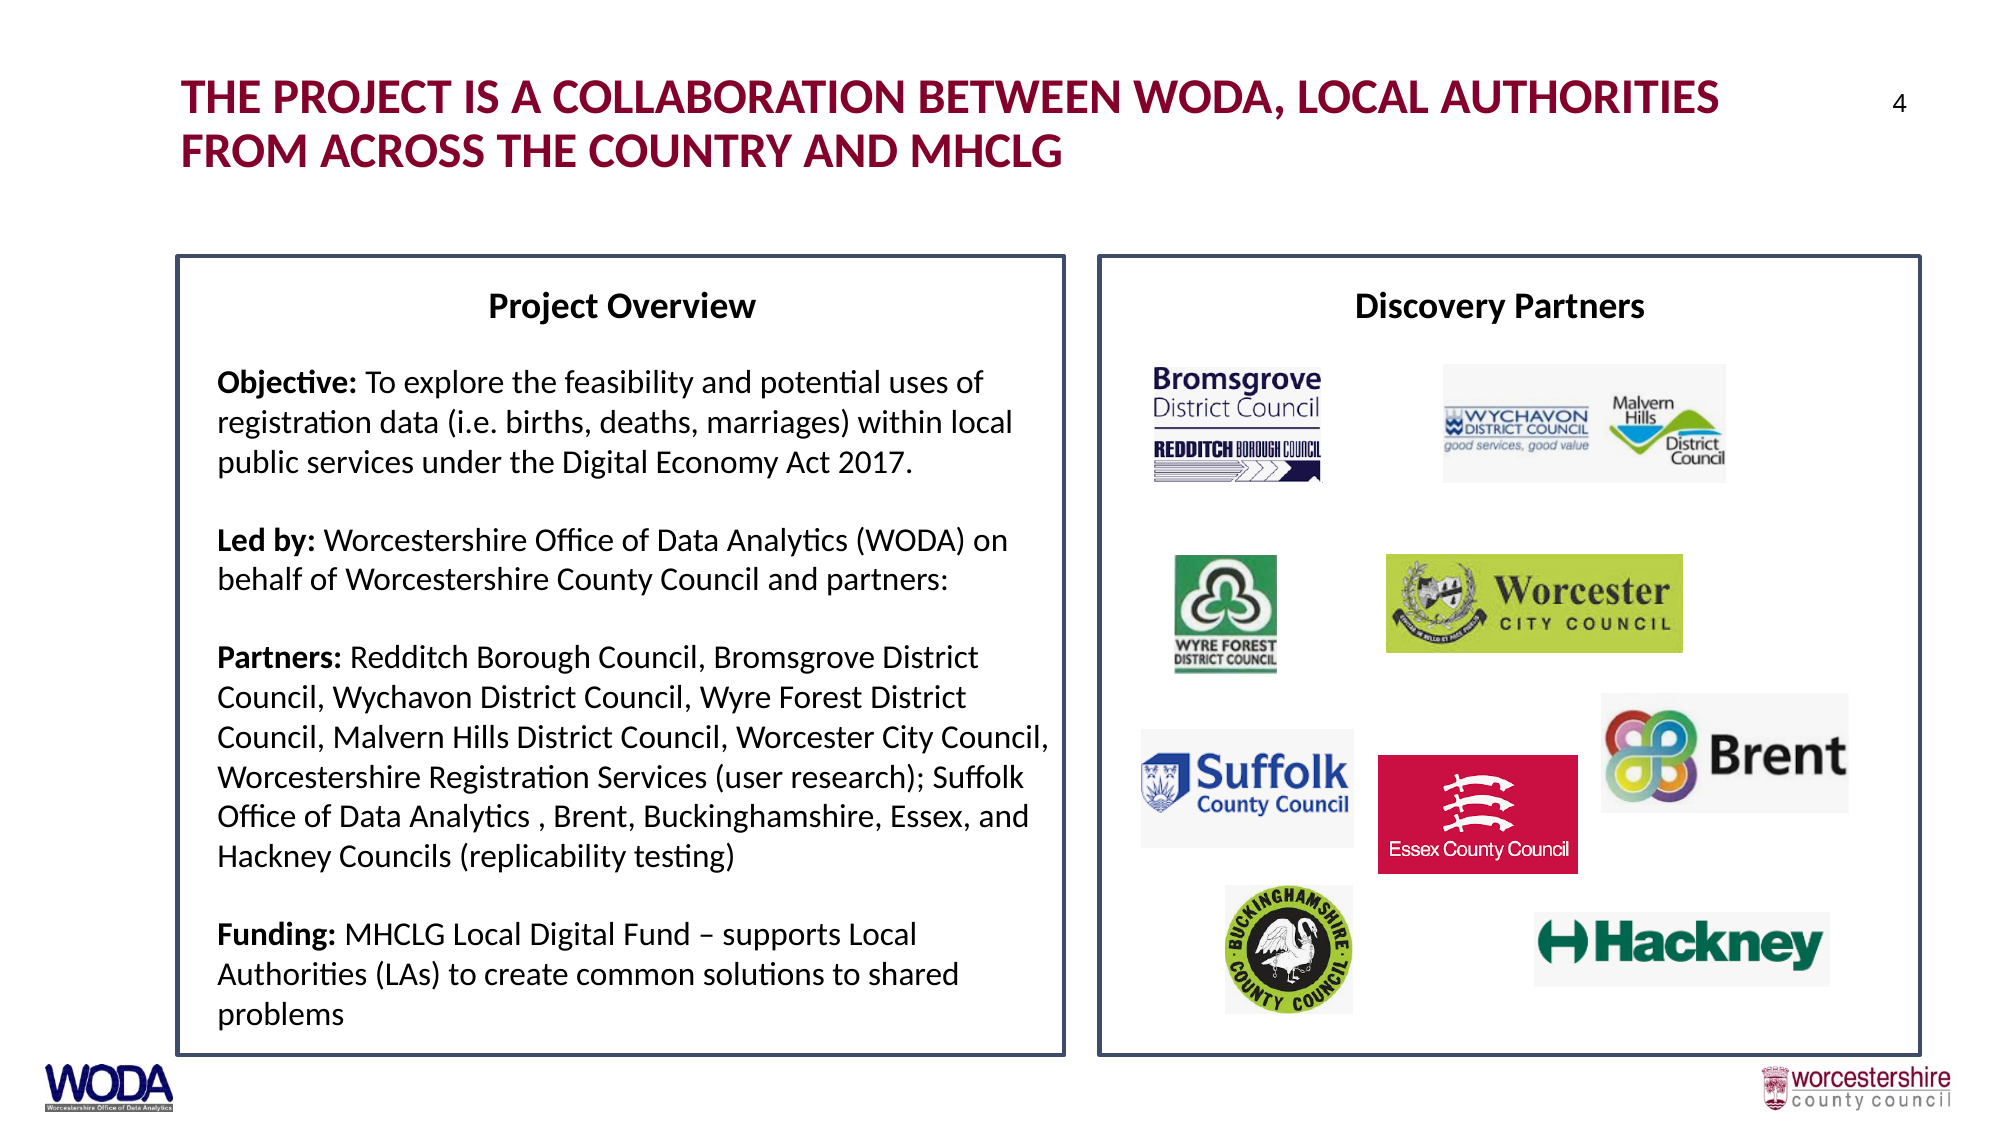

THE PROJECT IS A COLLABORATION BETWEEN WODA, LOCAL AUTHORITIES FROM ACROSS THE COUNTRY AND MHCLG
Project Overview
Discovery Partners
# Objective: To explore the feasibility and potential uses of registration data (i.e. births, deaths, marriages) within local public services under the Digital Economy Act 2017.
Led by: Worcestershire Office of Data Analytics (WODA) on behalf of Worcestershire County Council and partners:
Partners: Redditch Borough Council, Bromsgrove District Council, Wychavon District Council, Wyre Forest District Council, Malvern Hills District Council, Worcester City Council, Worcestershire Registration Services (user research); Suffolk Office of Data Analytics , Brent, Buckinghamshire, Essex, and Hackney Councils (replicability testing)
Funding: MHCLG Local Digital Fund – supports Local Authorities (LAs) to create common solutions to shared problems